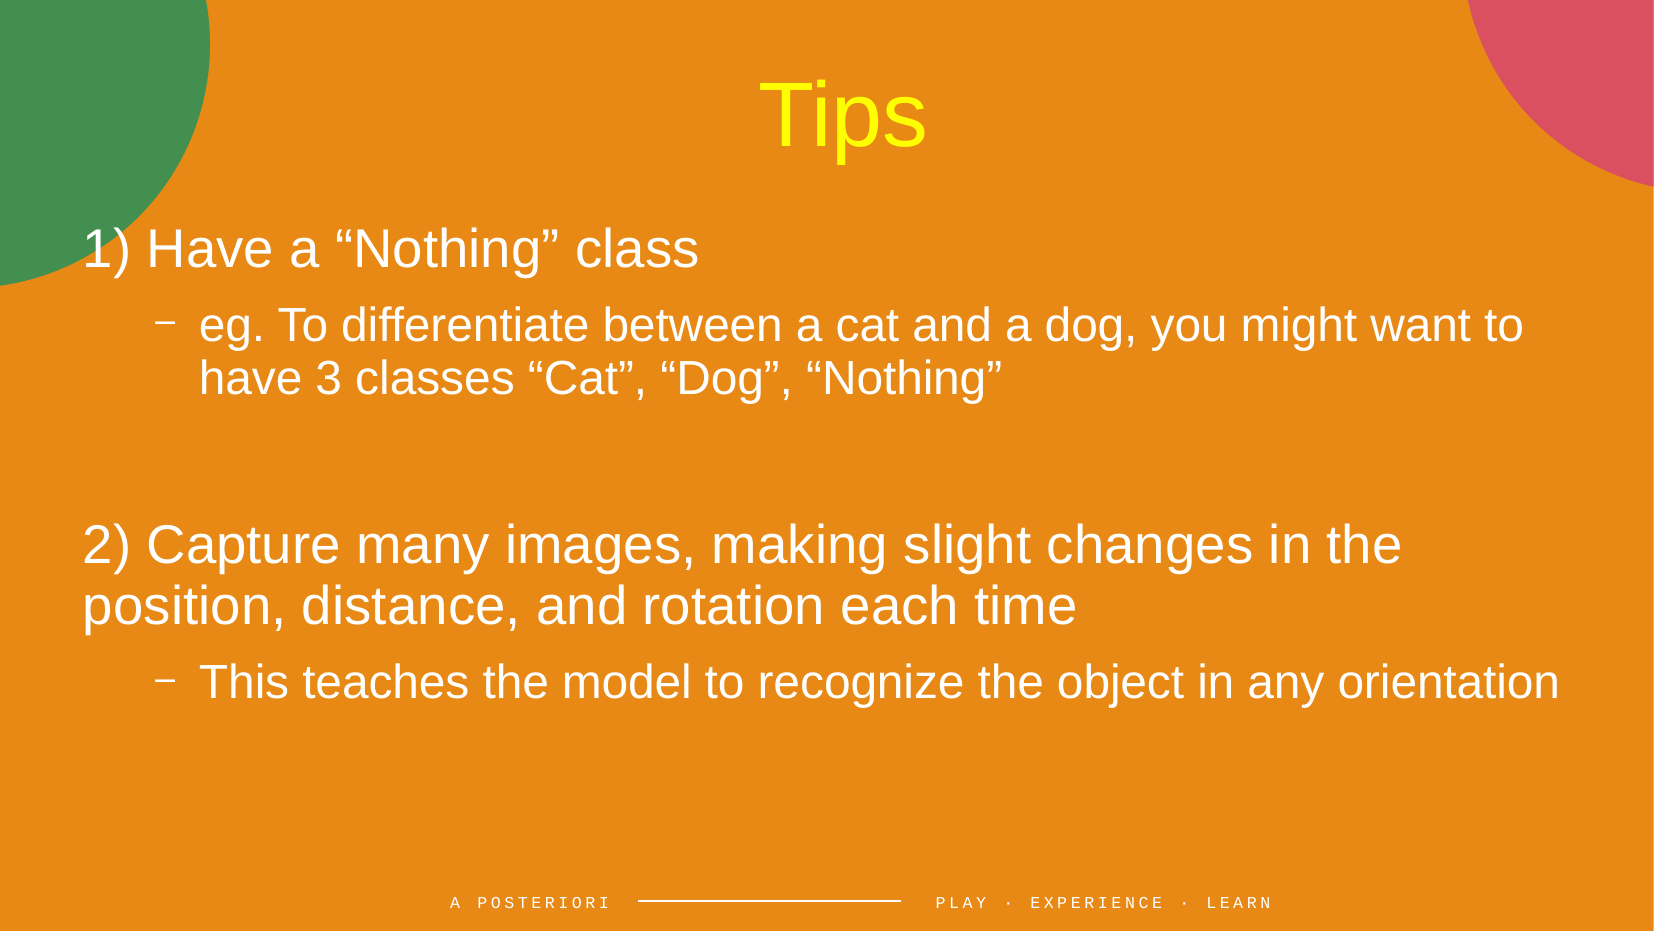

# Tips
1) Have a “Nothing” class
eg. To differentiate between a cat and a dog, you might want to have 3 classes “Cat”, “Dog”, “Nothing”
2) Capture many images, making slight changes in the position, distance, and rotation each time
This teaches the model to recognize the object in any orientation